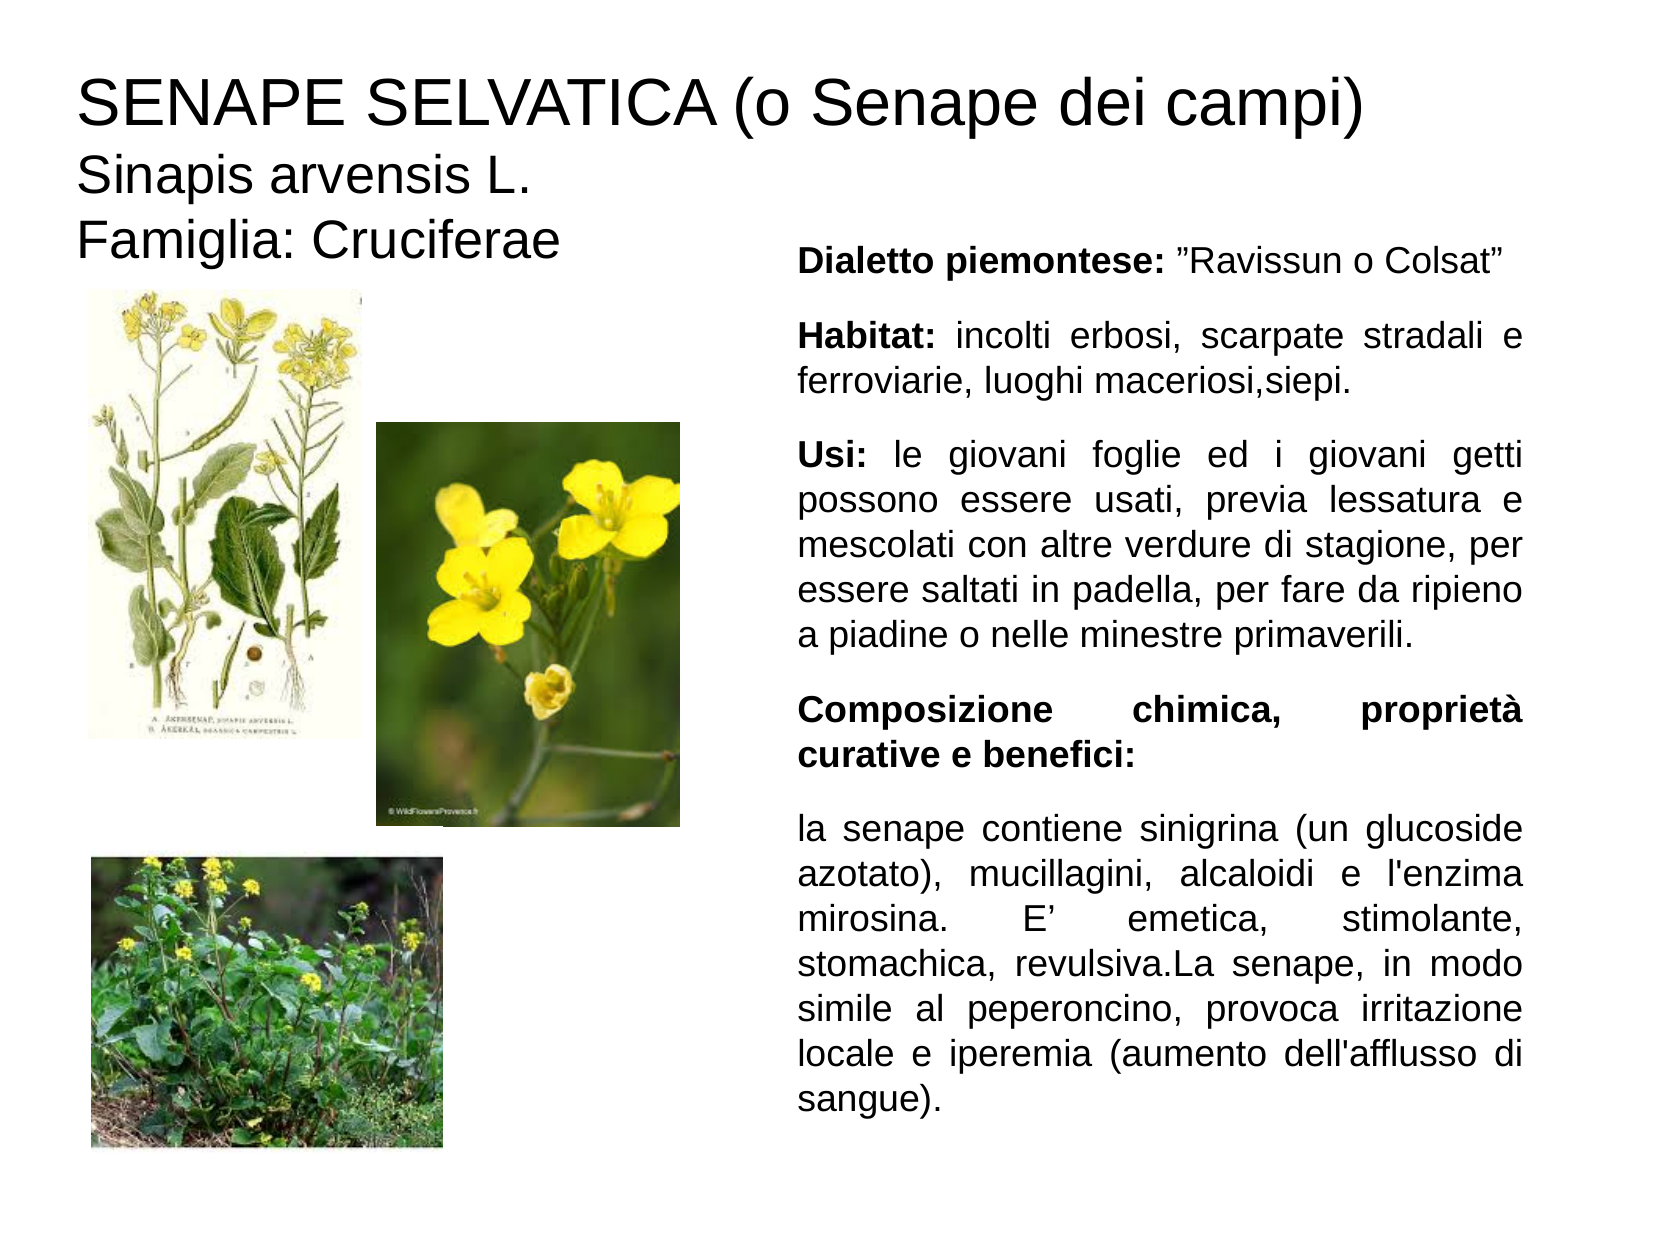

# SENAPE SELVATICA (o Senape dei campi) Sinapis arvensis L. Famiglia: Cruciferae
Dialetto piemontese: ”Ravissun o Colsat”
Habitat: incolti erbosi, scarpate stradali e ferroviarie, luoghi maceriosi,siepi.
Usi: le giovani foglie ed i giovani getti possono essere usati, previa lessatura e mescolati con altre verdure di stagione, per essere saltati in padella, per fare da ripieno a piadine o nelle minestre primaverili.
Composizione chimica, proprietà curative e benefici:
la senape contiene sinigrina (un glucoside azotato), mucillagini, alcaloidi e l'enzima mirosina. E’ emetica, stimolante, stomachica, revulsiva.La senape, in modo simile al peperoncino, provoca irritazione locale e iperemia (aumento dell'afflusso di sangue).